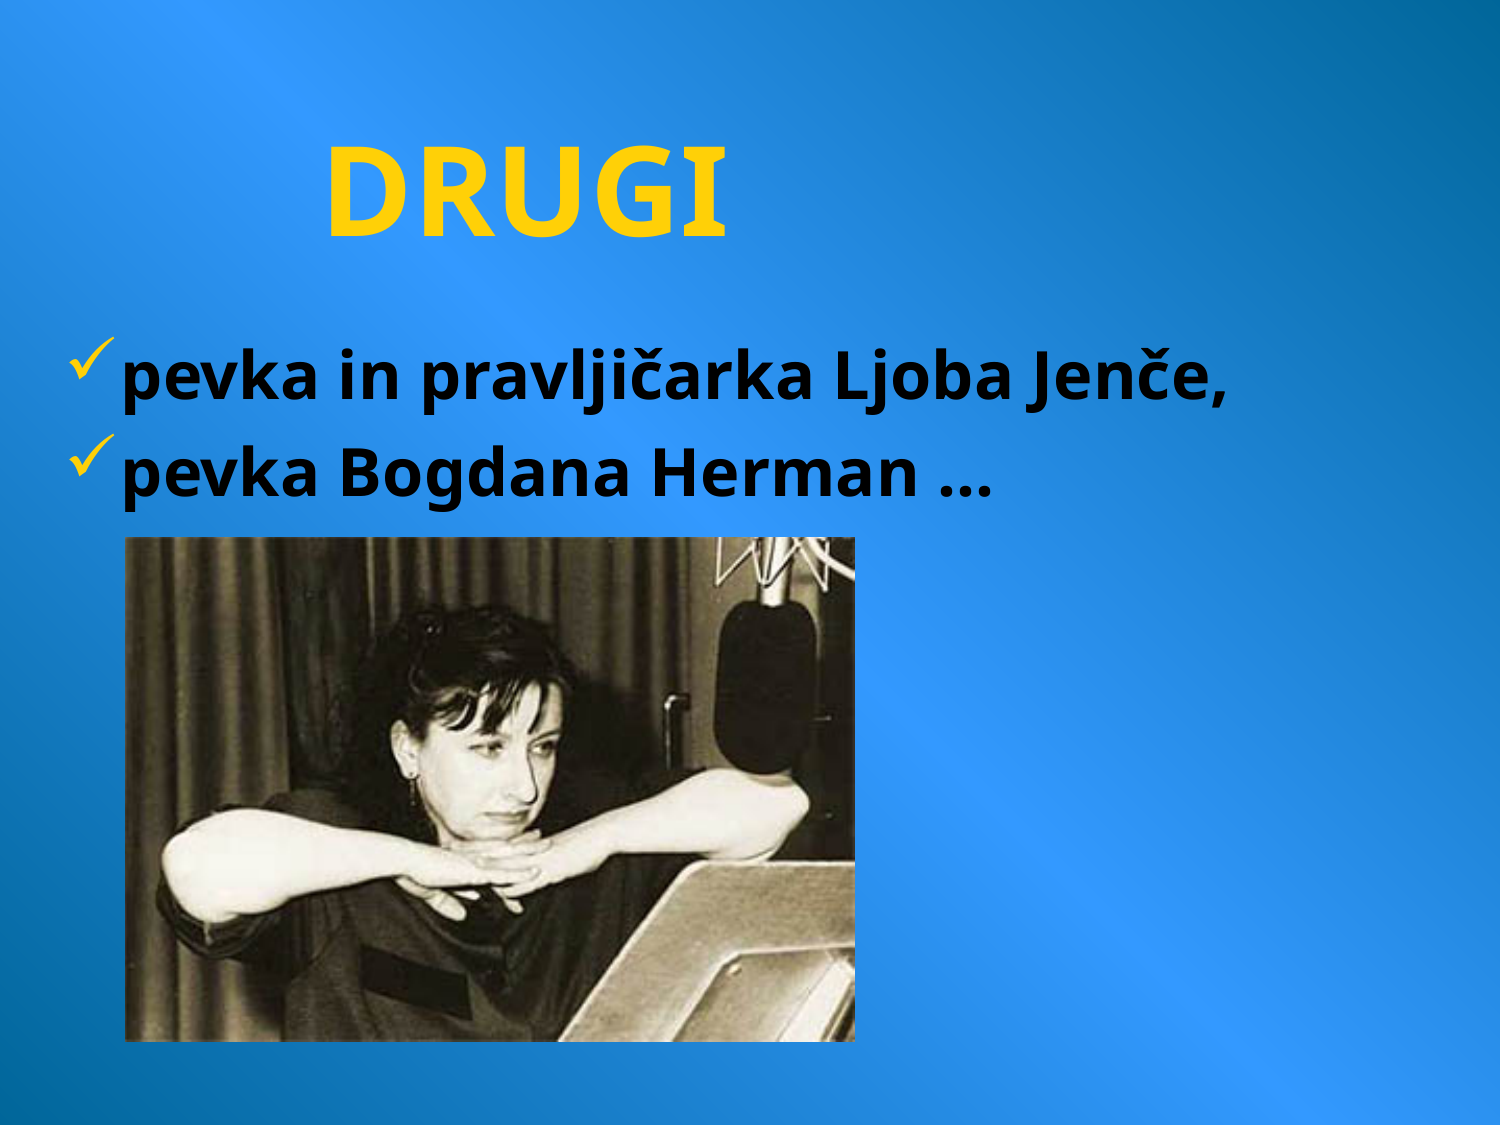

# DRUGI
pevka in pravljičarka Ljoba Jenče,
pevka Bogdana Herman …